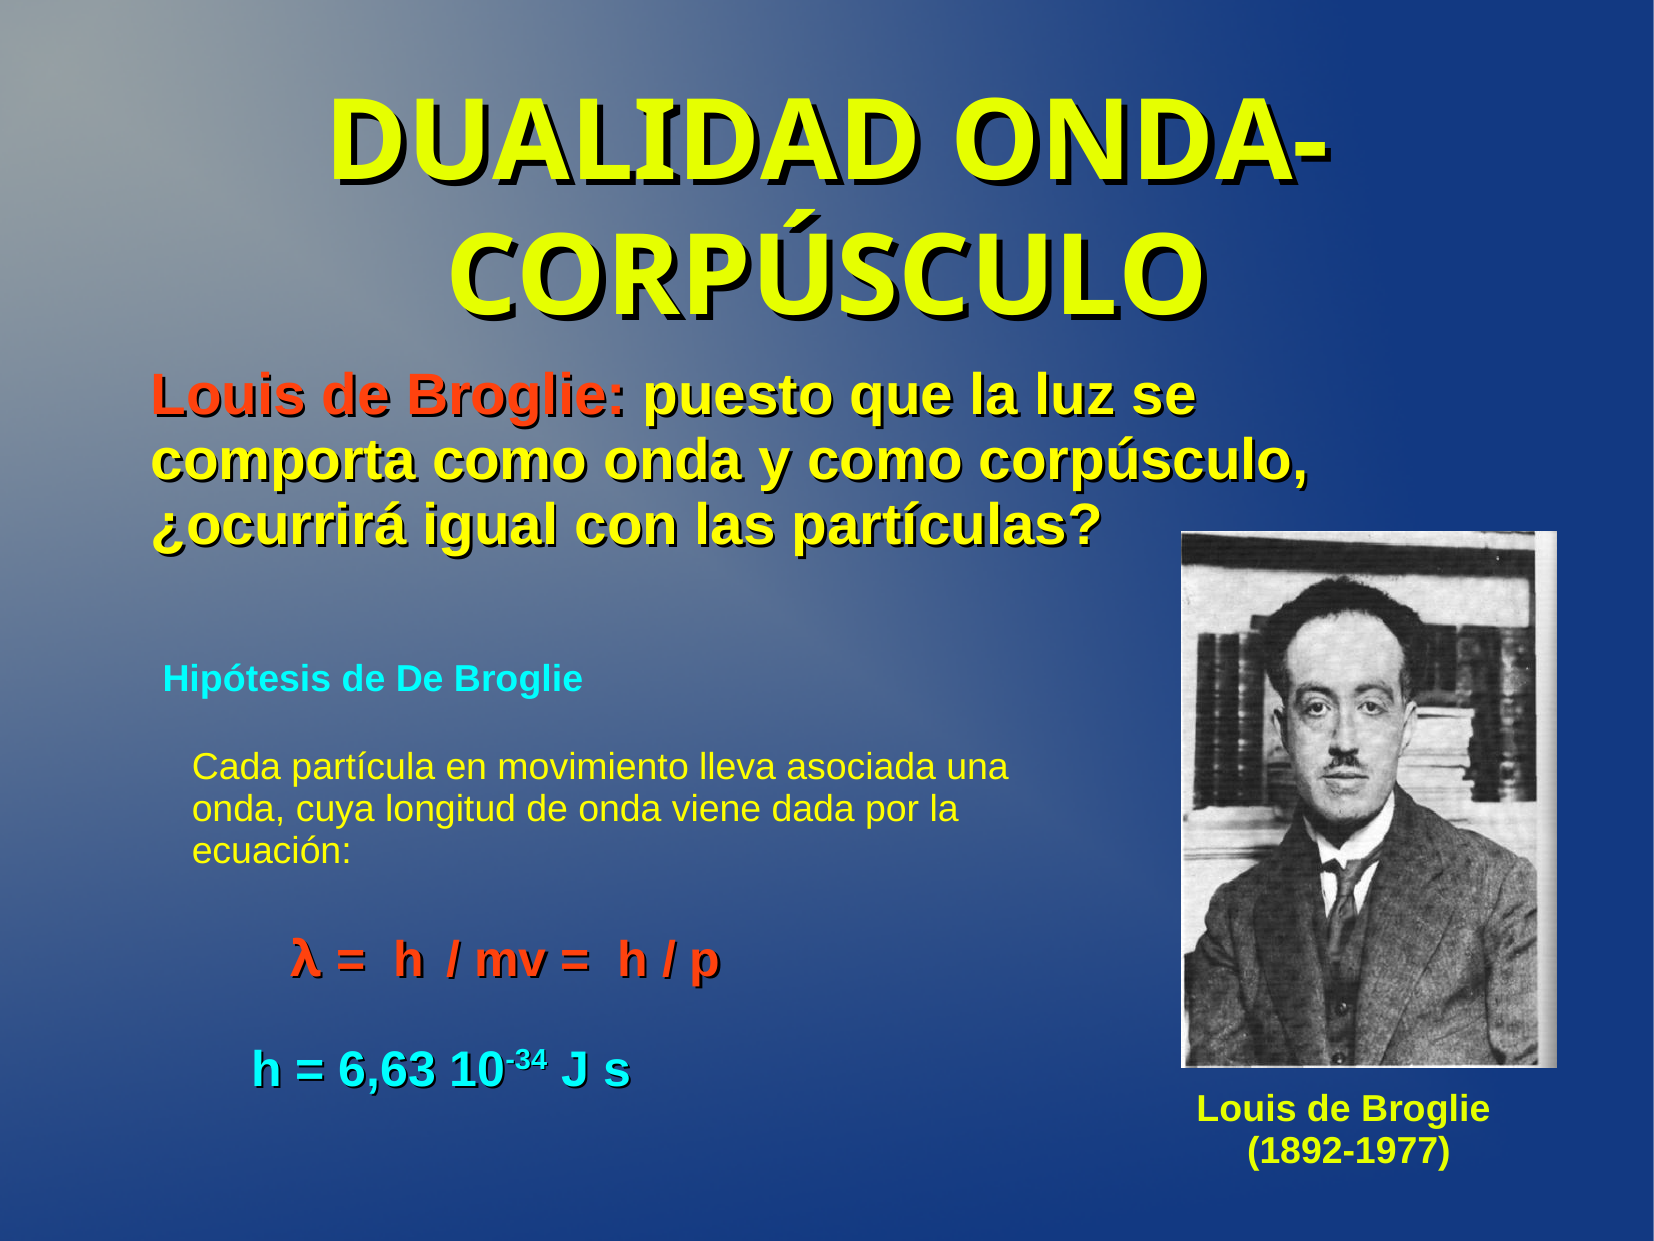

# DUALIDAD ONDA-CORPÚSCULO
Louis de Broglie: puesto que la luz se comporta como onda y como corpúsculo,
¿ocurrirá igual con las partículas?
Hipótesis de De Broglie
Cada partícula en movimiento lleva asociada una onda, cuya longitud de onda viene dada por la ecuación:
 λ = h / mv = h / p
h = 6,63 10-34 J s
Louis de Broglie
 (1892-1977)